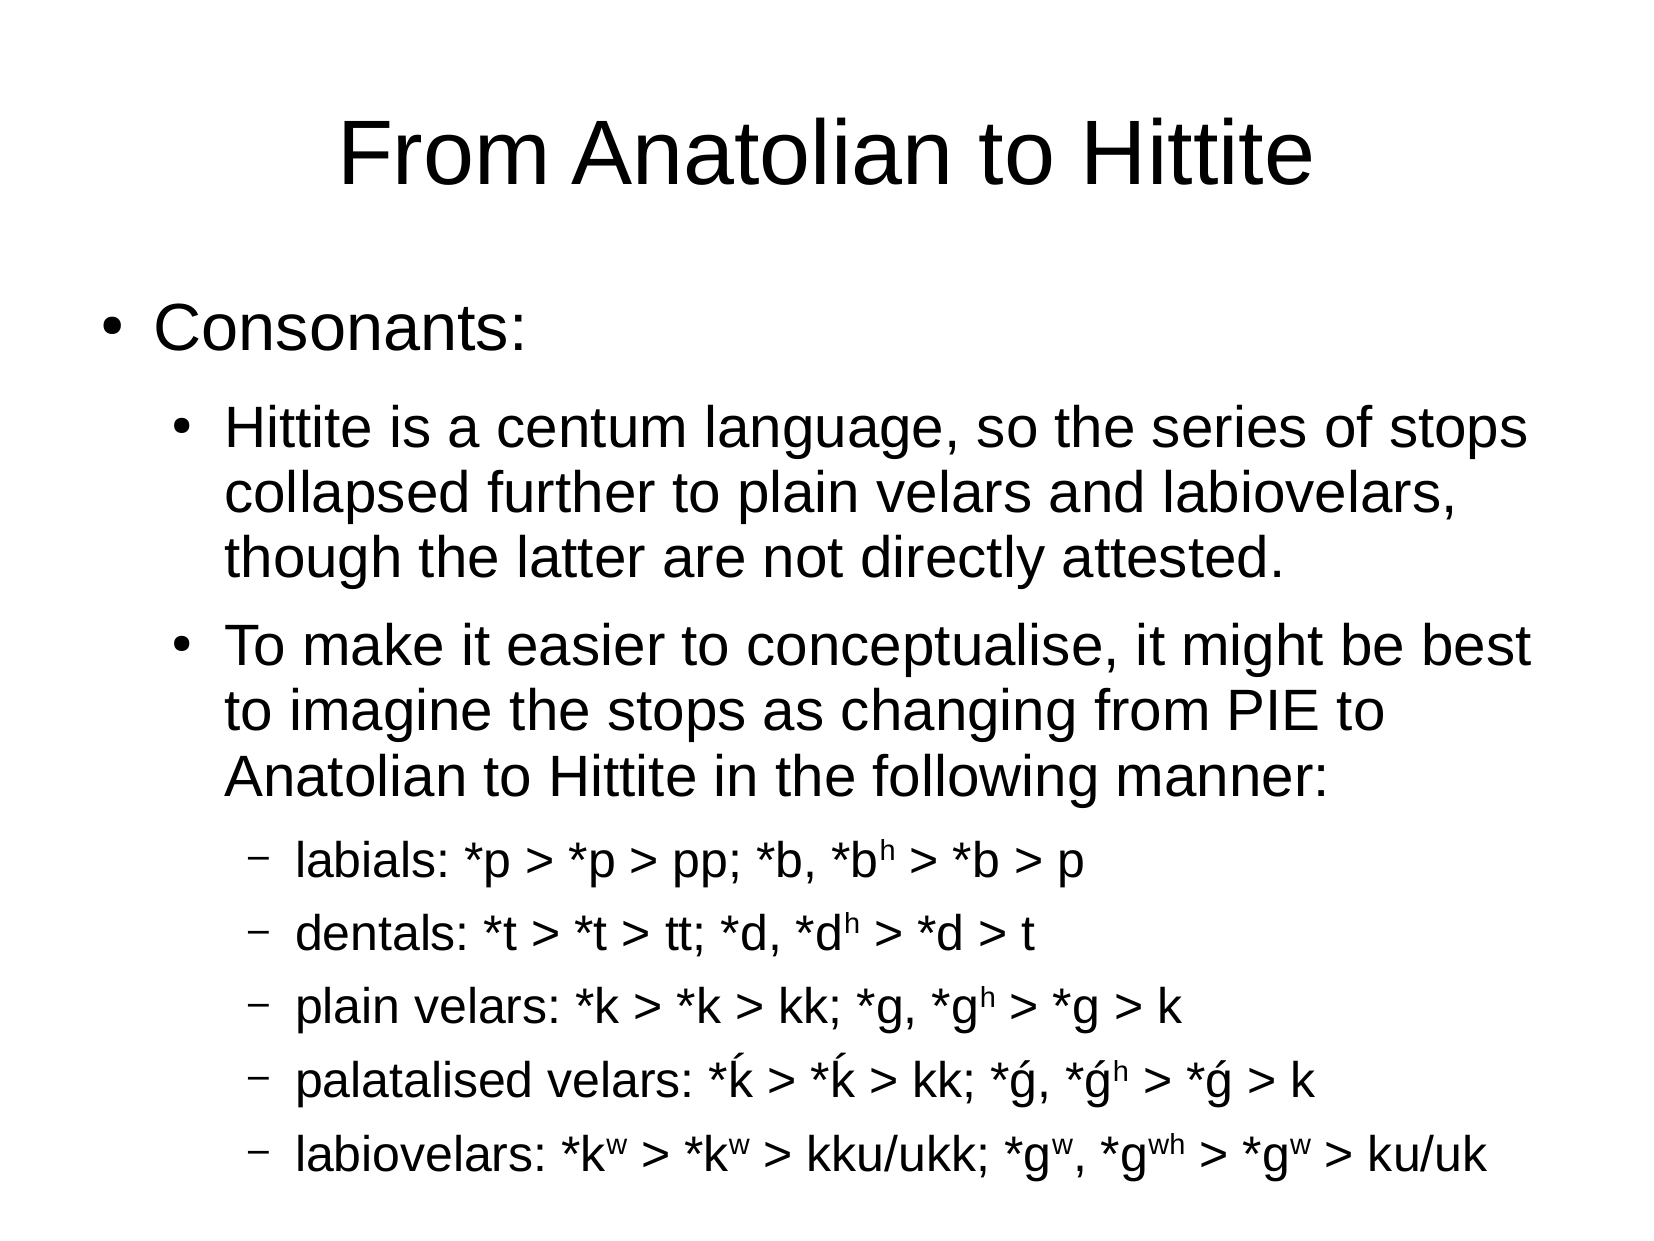

# From Anatolian to Hittite
Consonants:
Hittite is a centum language, so the series of stops collapsed further to plain velars and labiovelars, though the latter are not directly attested.
To make it easier to conceptualise, it might be best to imagine the stops as changing from PIE to Anatolian to Hittite in the following manner:
labials: *p > *p > pp; *b, *bh > *b > p
dentals: *t > *t > tt; *d, *dh > *d > t
plain velars: *k > *k > kk; *g, *gh > *g > k
palatalised velars: *ḱ > *ḱ > kk; *ǵ, *ǵh > *ǵ > k
labiovelars: *kw > *kw > kku/ukk; *gw, *gwh > *gw > ku/uk